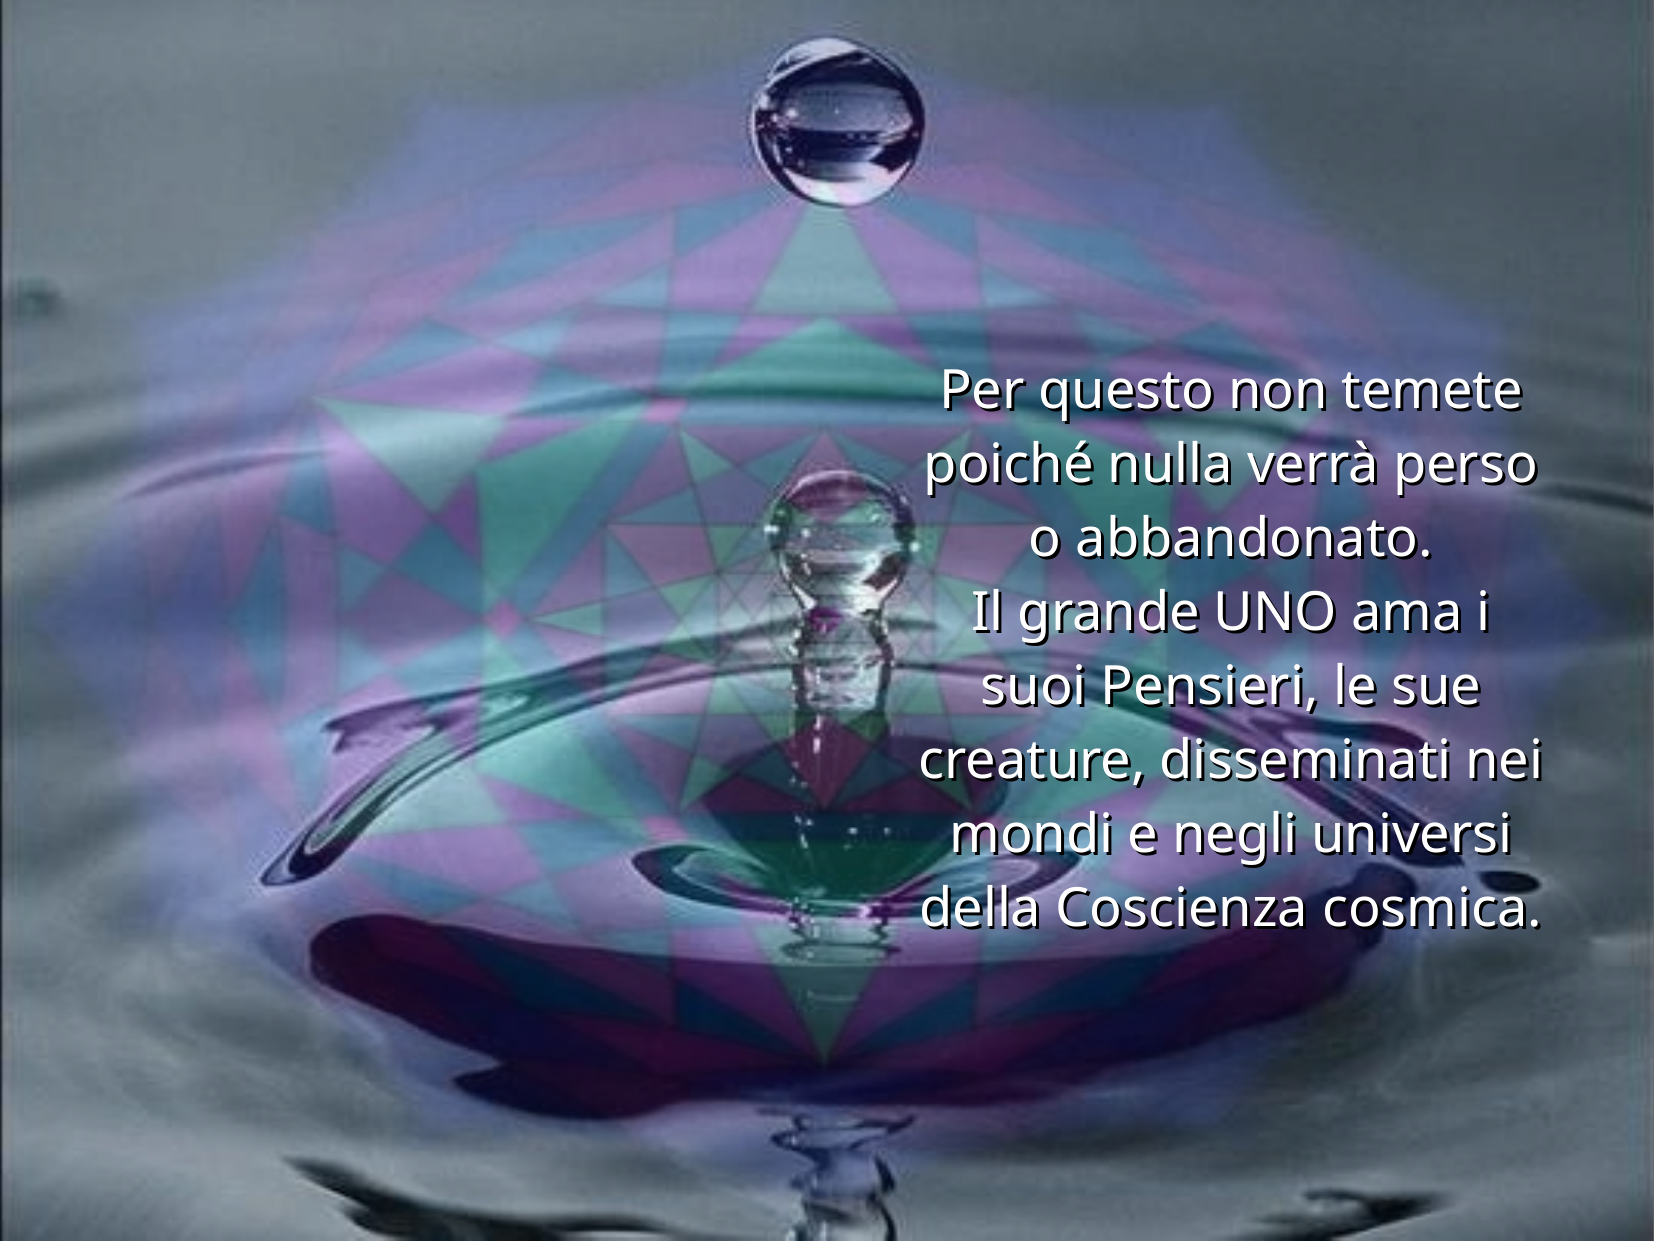

# Per questo non temete poiché nulla verrà perso o abbandonato. Il grande UNO ama i suoi Pensieri, le sue creature, disseminati nei mondi e negli universi della Coscienza cosmica.